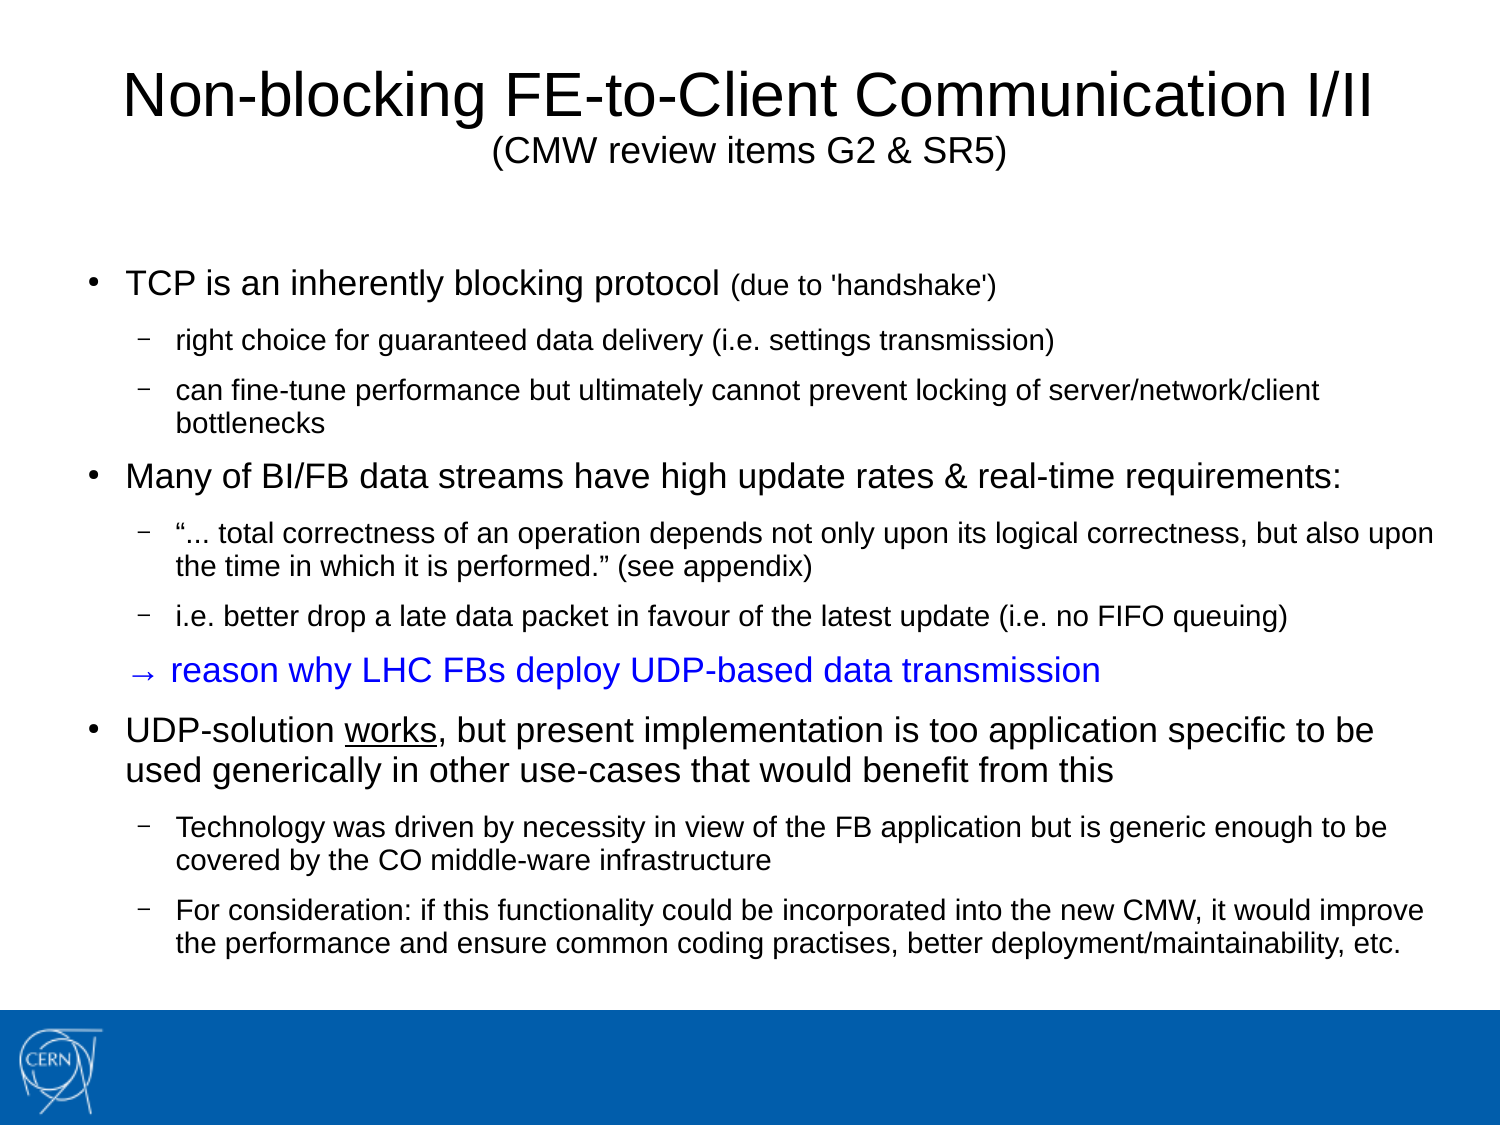

# Non-blocking FE-to-Client Communication I/II (CMW review items G2 & SR5)
TCP is an inherently blocking protocol (due to 'handshake')
right choice for guaranteed data delivery (i.e. settings transmission)
can fine-tune performance but ultimately cannot prevent locking of server/network/client bottlenecks
Many of BI/FB data streams have high update rates & real-time requirements:
“... total correctness of an operation depends not only upon its logical correctness, but also upon the time in which it is performed.” (see appendix)
i.e. better drop a late data packet in favour of the latest update (i.e. no FIFO queuing)
→ reason why LHC FBs deploy UDP-based data transmission
UDP-solution works, but present implementation is too application specific to be used generically in other use-cases that would benefit from this
Technology was driven by necessity in view of the FB application but is generic enough to be covered by the CO middle-ware infrastructure
For consideration: if this functionality could be incorporated into the new CMW, it would improve the performance and ensure common coding practises, better deployment/maintainability, etc.